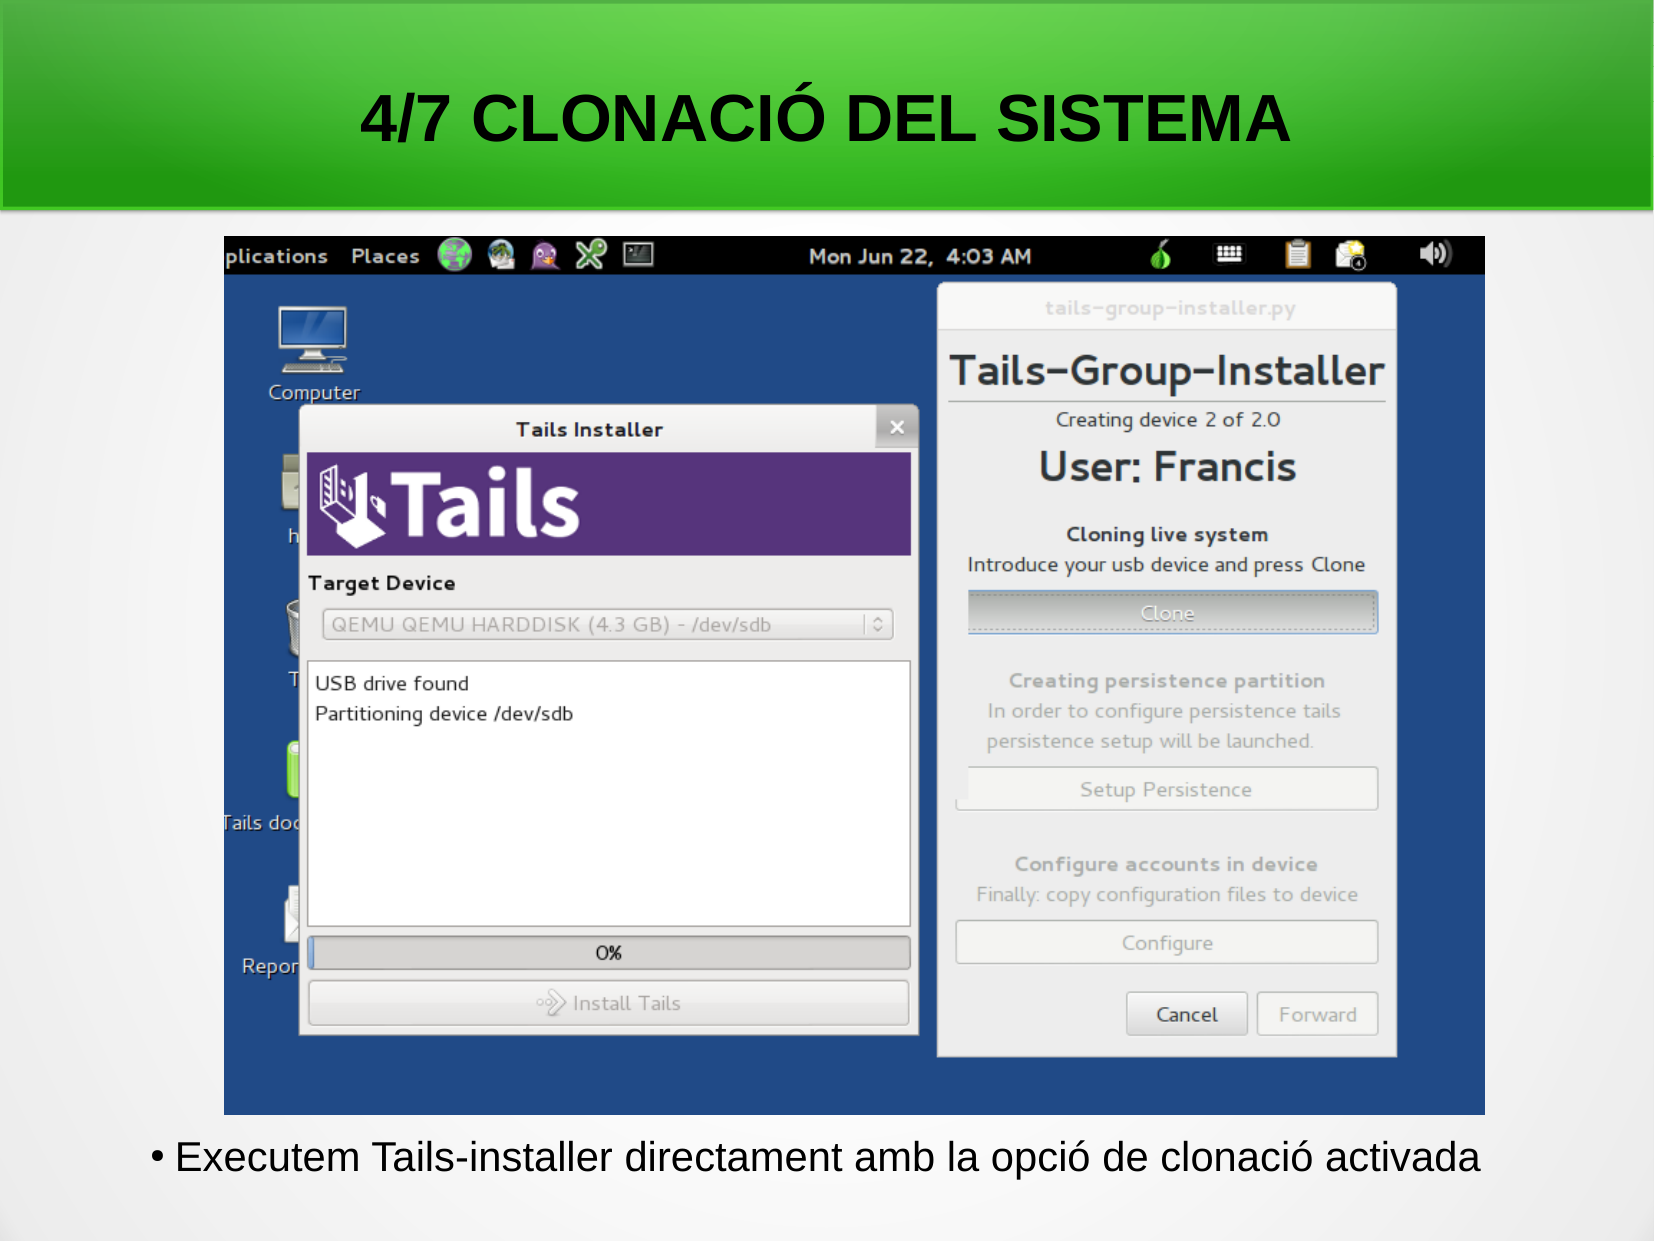

# 4/7 CLONACIÓ DEL SISTEMA
Executem Tails-installer directament amb la opció de clonació activada